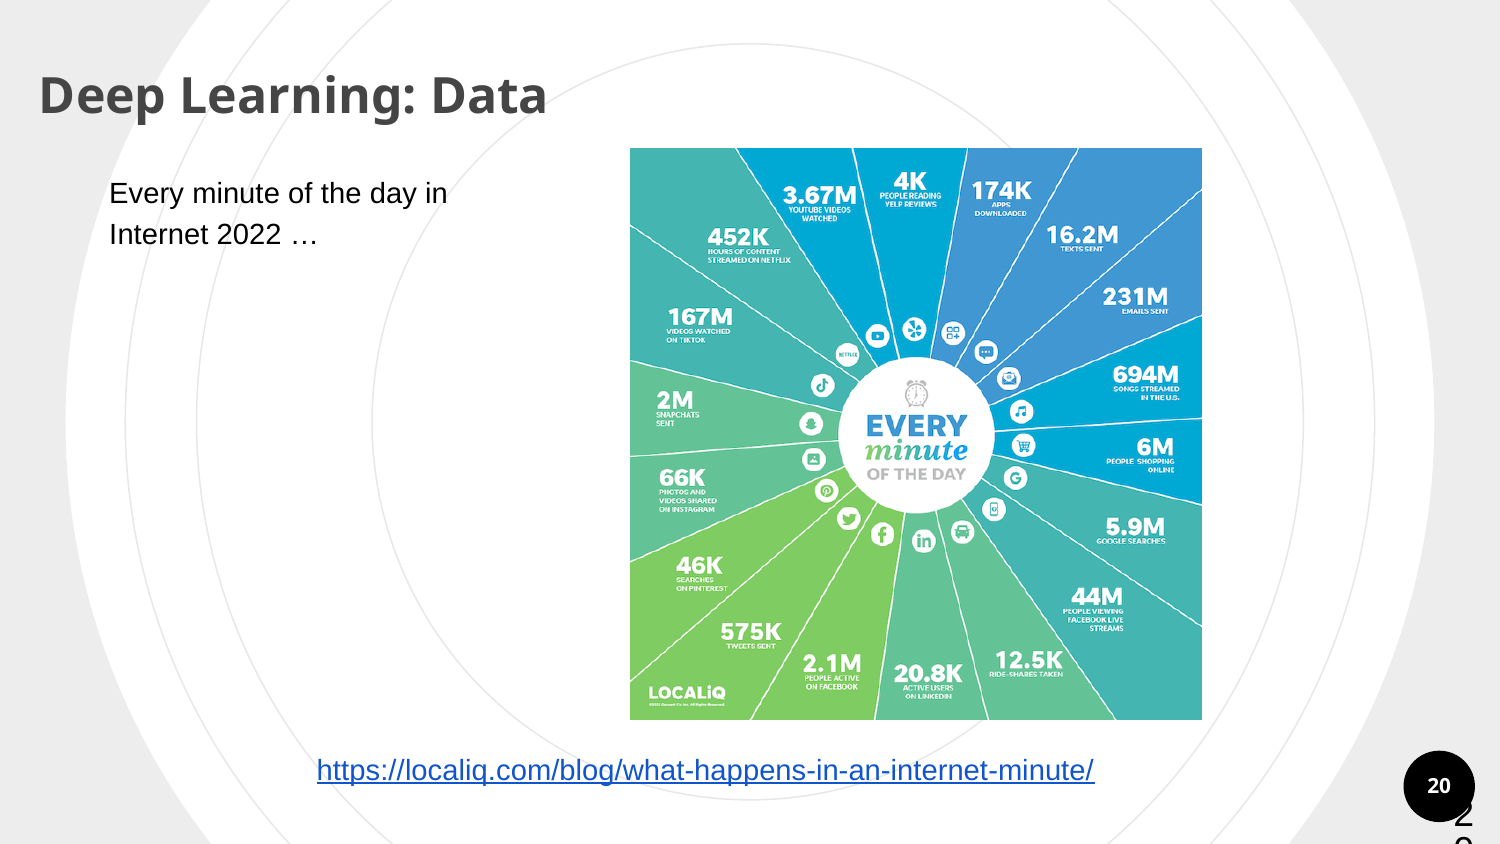

Deep Learning: Data
Every minute of the day in Internet 2022 …
https://localiq.com/blog/what-happens-in-an-internet-minute/